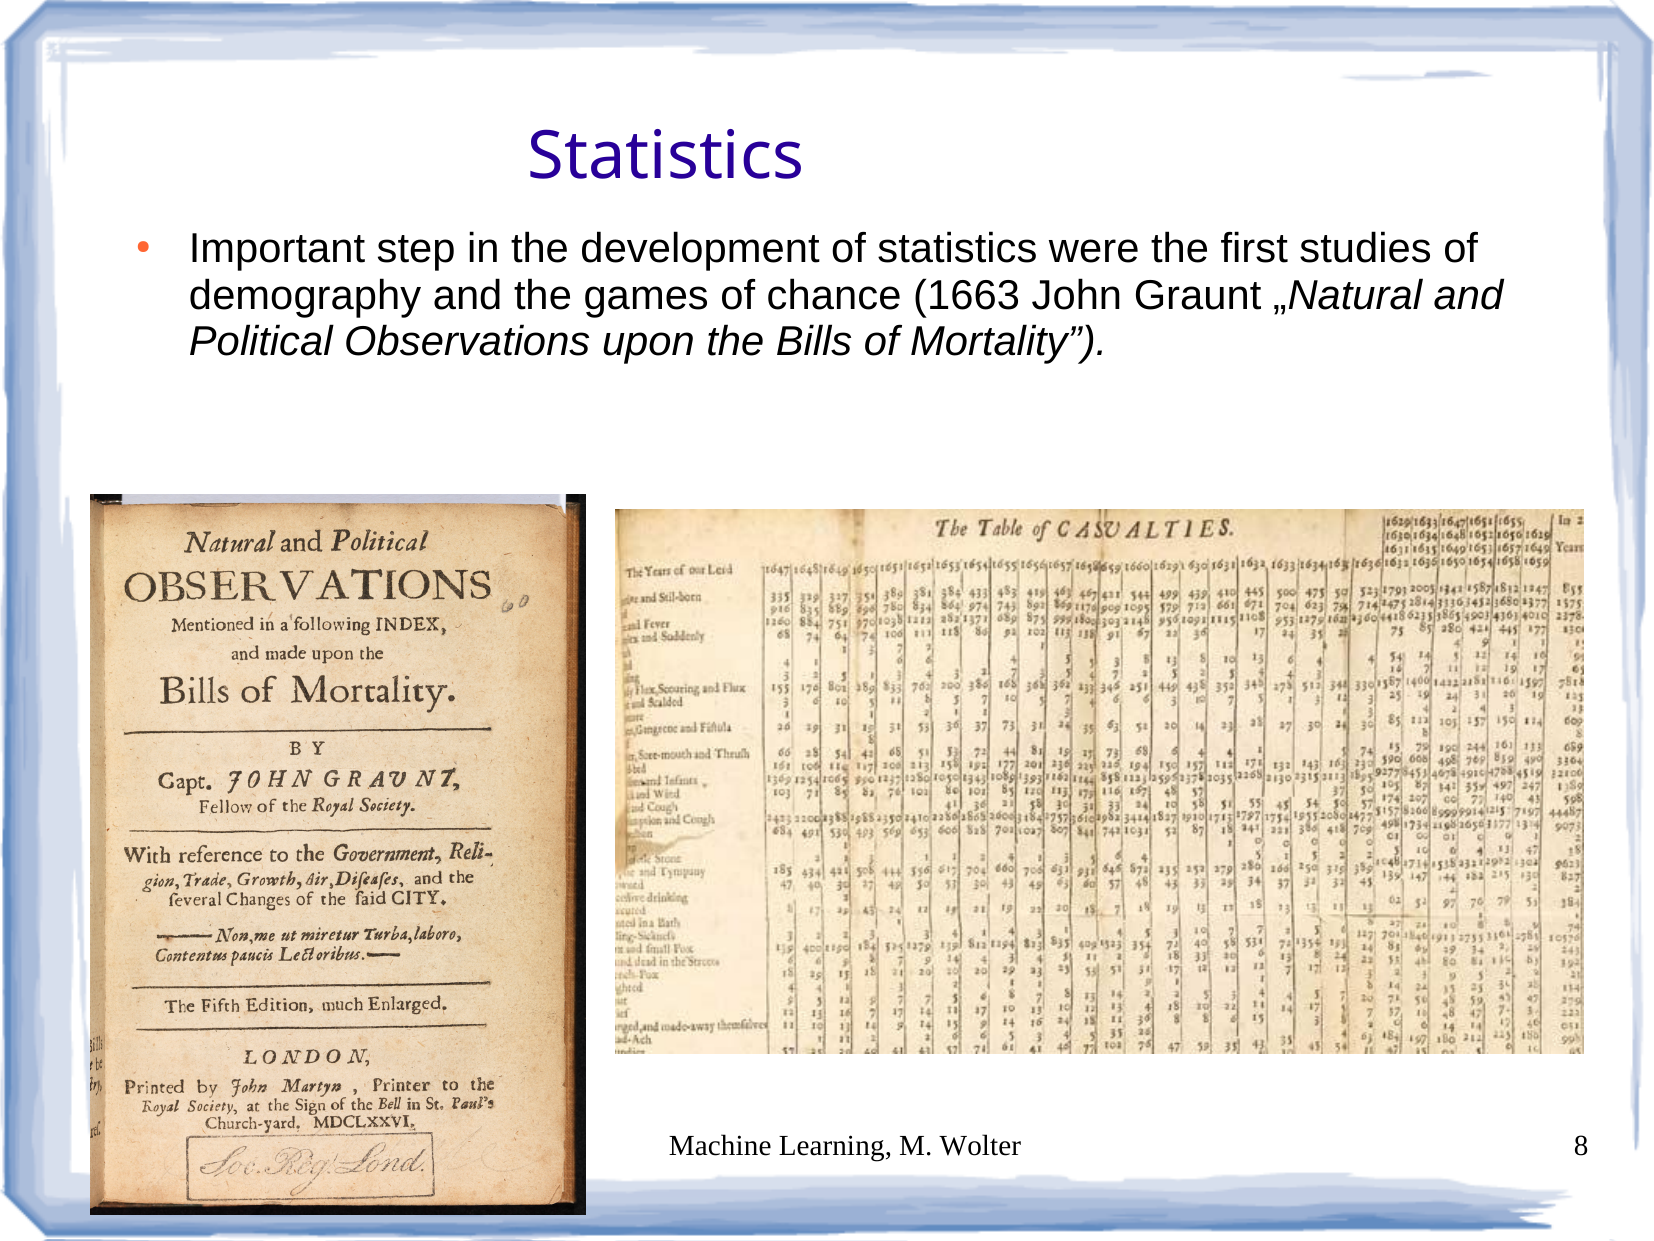

# Statistics
Important step in the development of statistics were the first studies of demography and the games of chance (1663 John Graunt „Natural and Political Observations upon the Bills of Mortality”).
27.02.2017
Machine Learning, M. Wolter
8